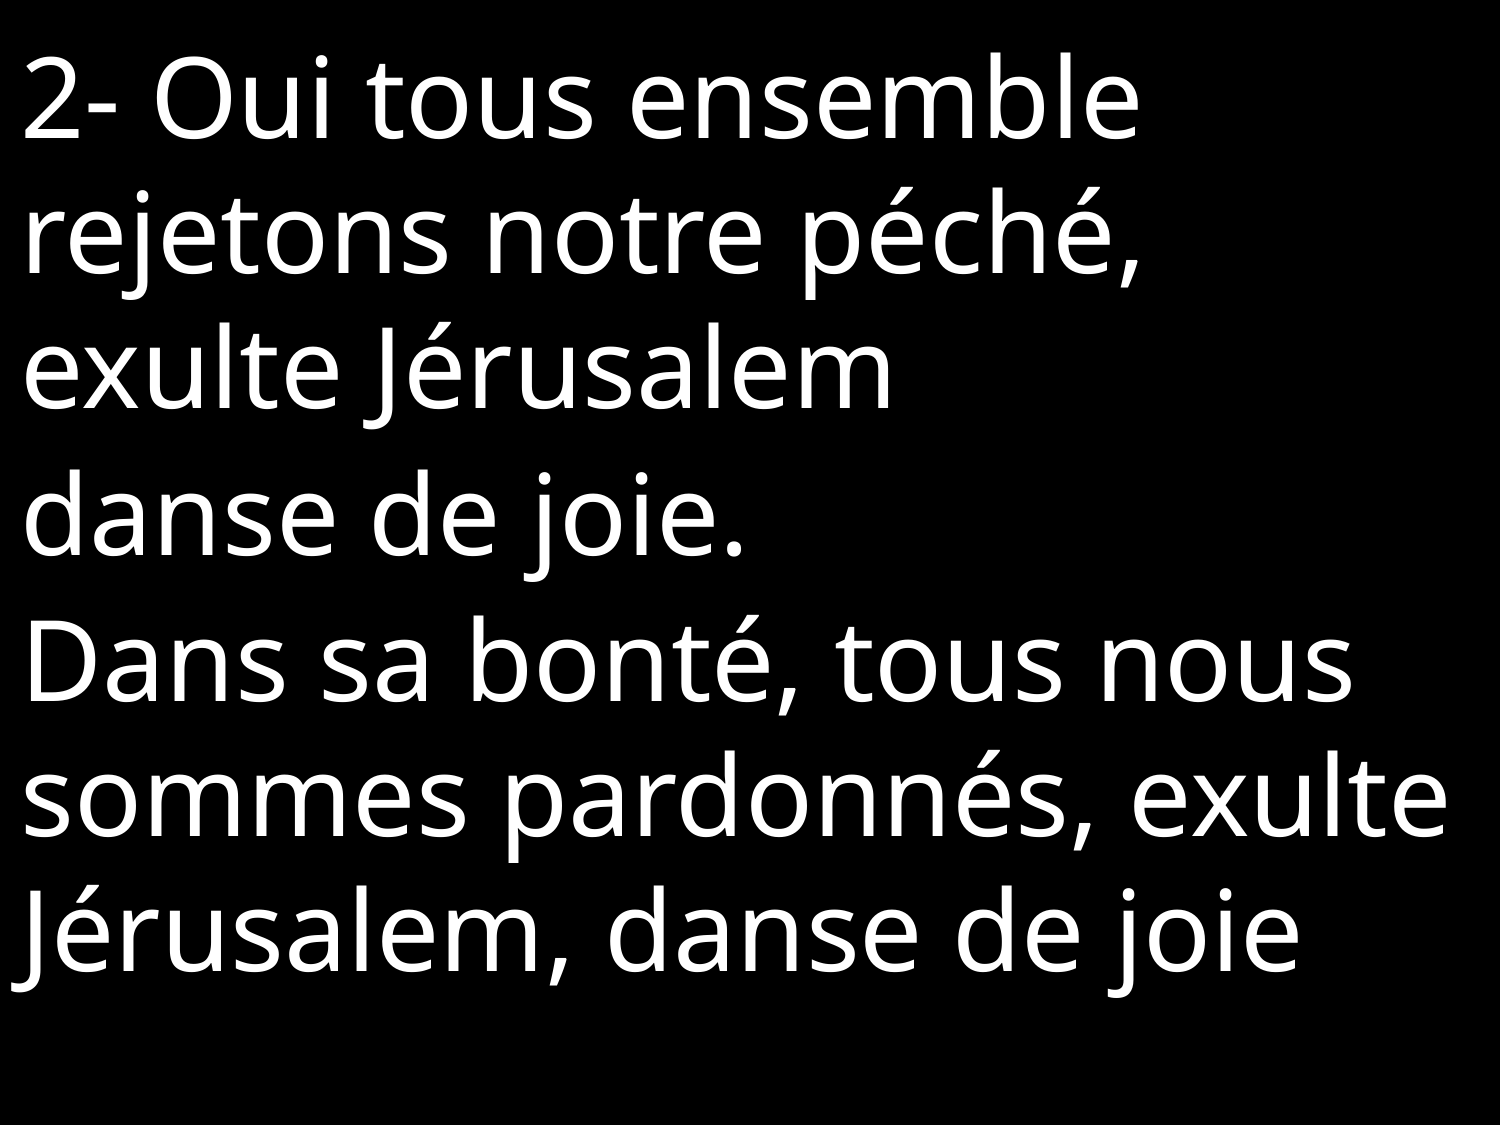

2- Oui tous ensemble rejetons notre péché, exulte Jérusalem
danse de joie.
Dans sa bonté, tous nous sommes pardonnés, exulte Jérusalem, danse de joie
#